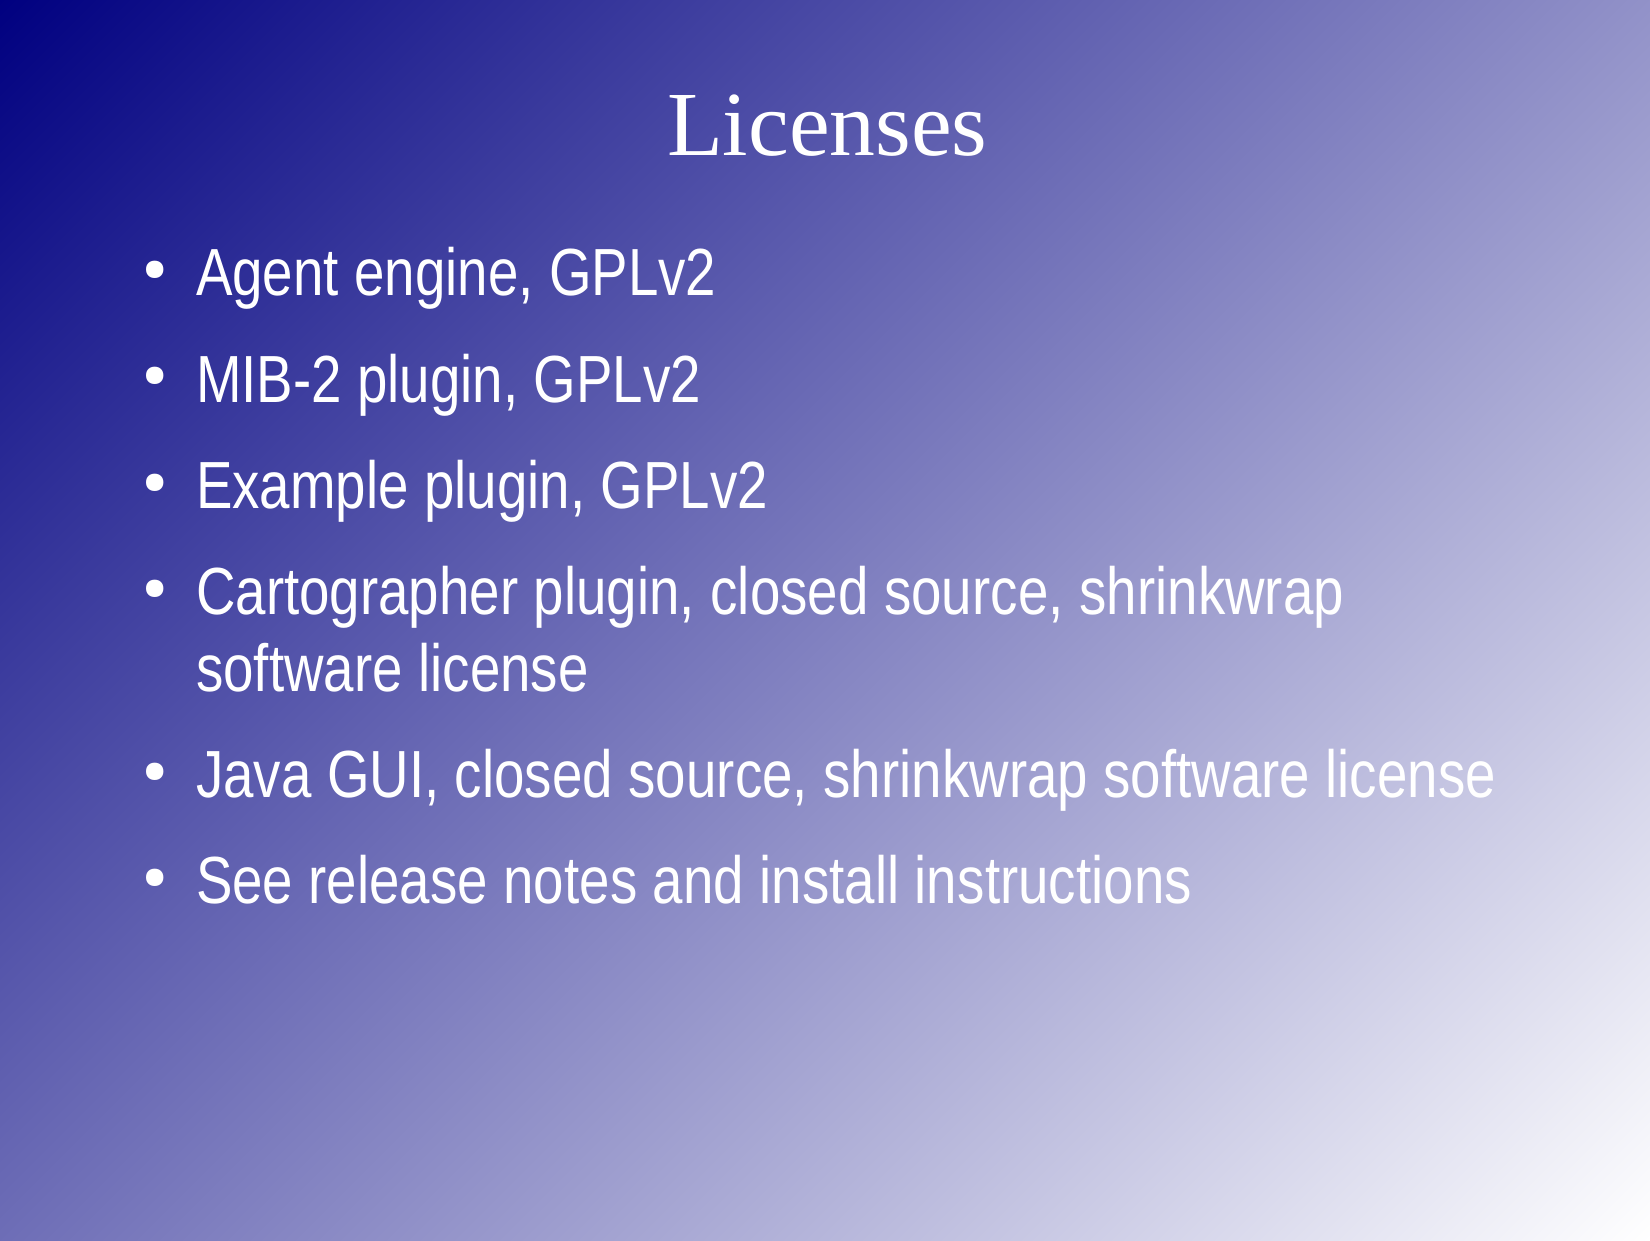

# Licenses
Agent engine, GPLv2
MIB-2 plugin, GPLv2
Example plugin, GPLv2
Cartographer plugin, closed source, shrinkwrap software license
Java GUI, closed source, shrinkwrap software license
See release notes and install instructions